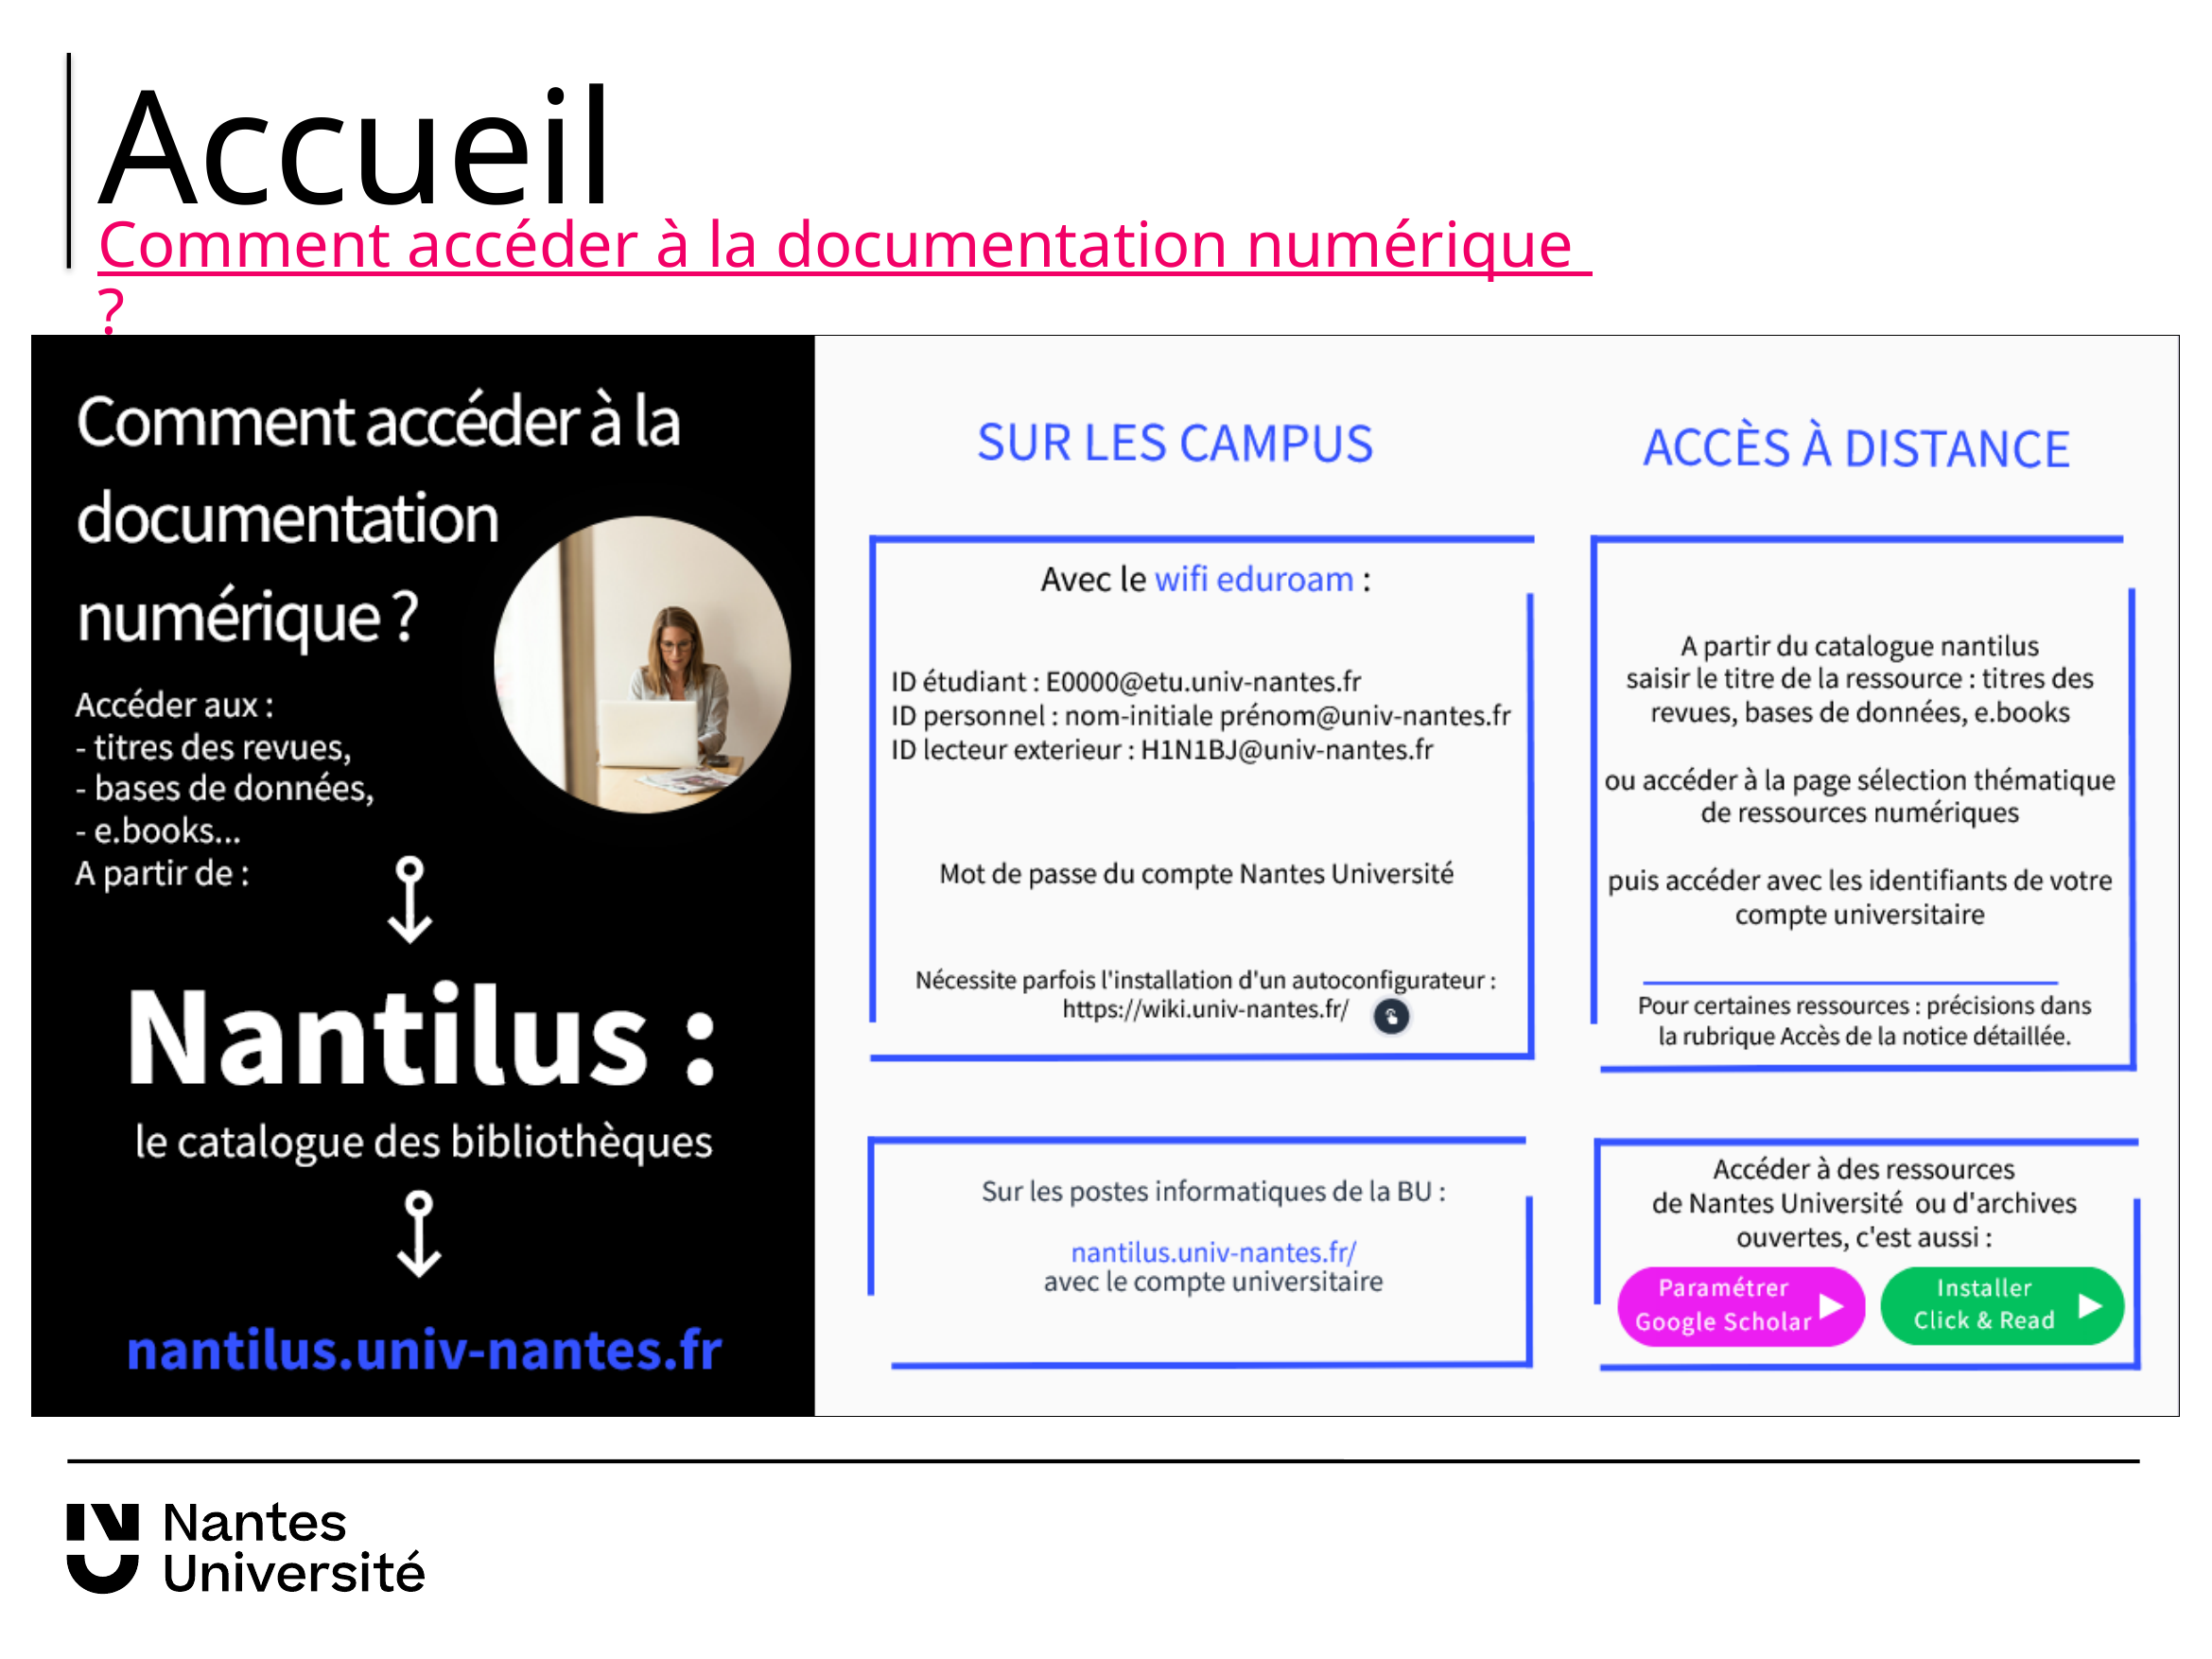

Accueil
Comment accéder à la documentation numérique ?